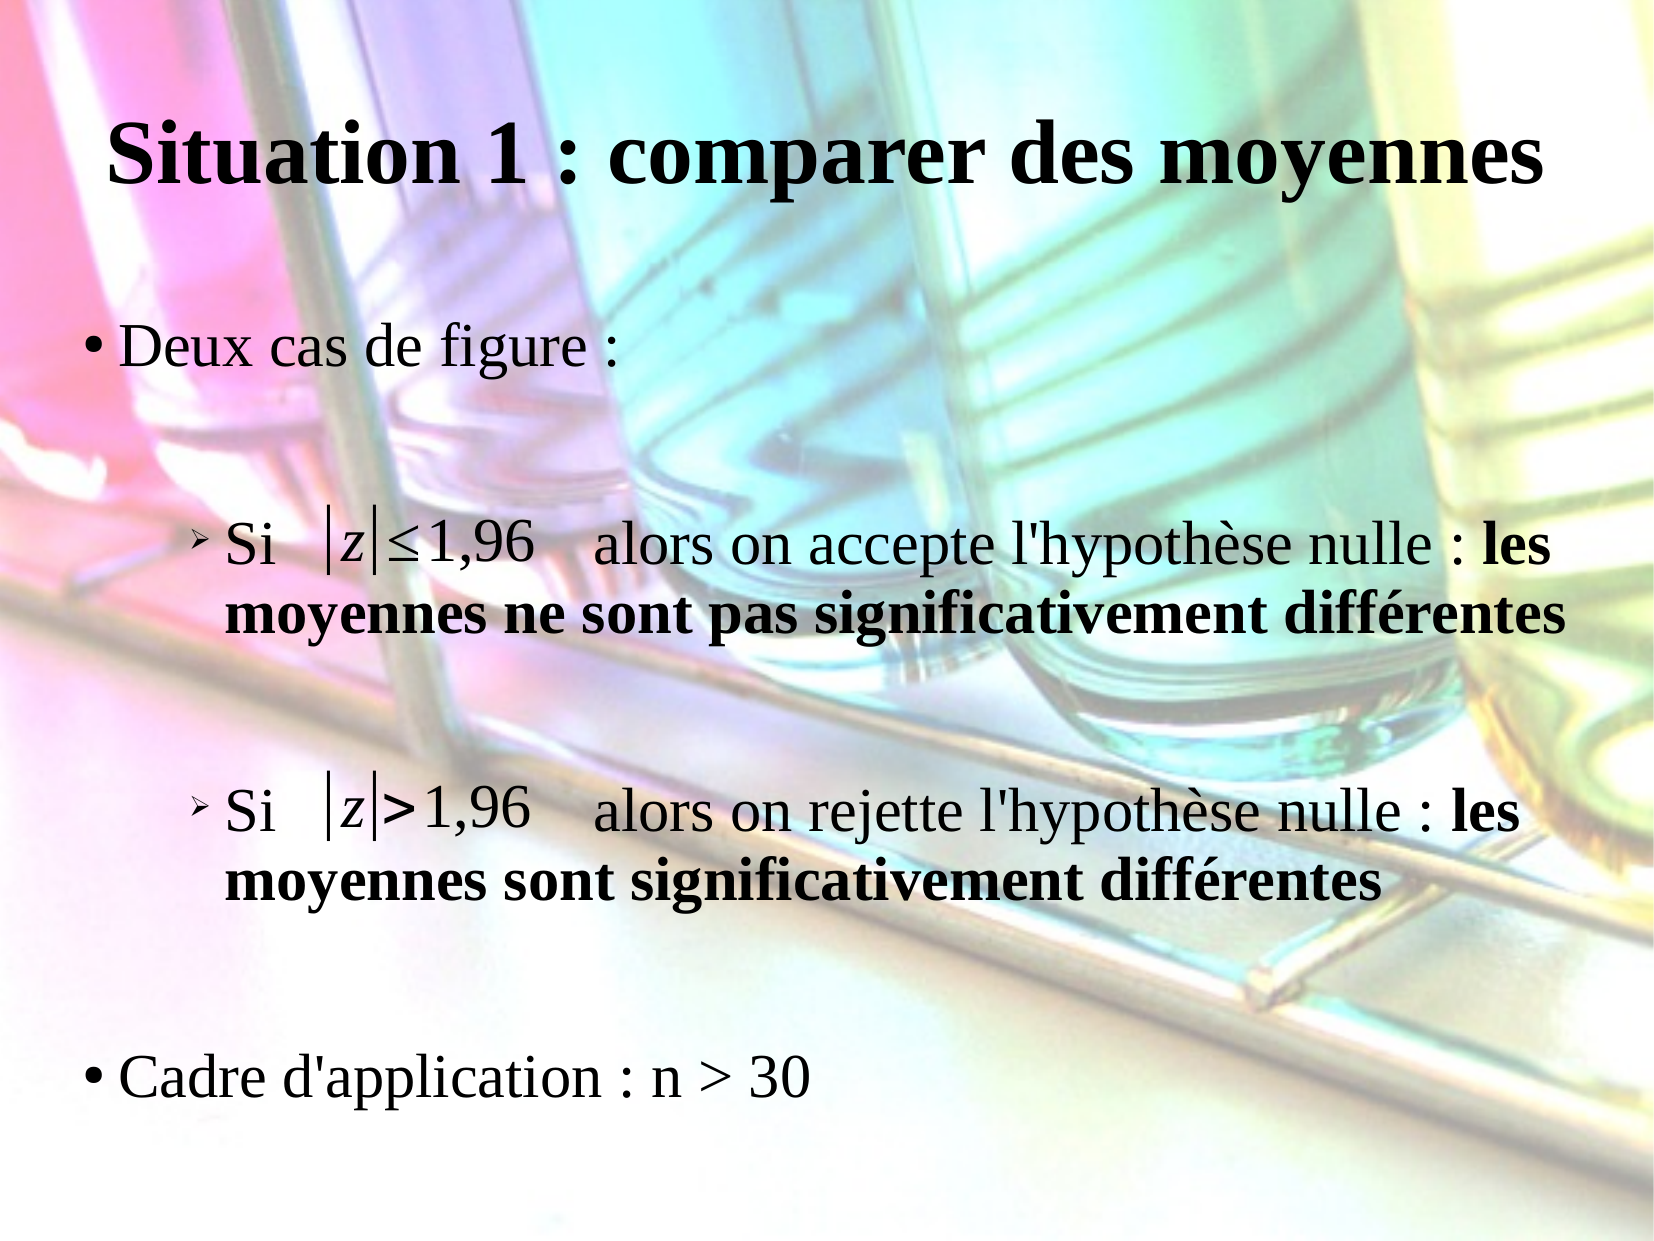

# Situation 1 : comparer des moyennes
Deux cas de figure :
Si					alors on accepte l'hypothèse nulle : les moyennes ne sont pas significativement différentes
Si					alors on rejette l'hypothèse nulle : les moyennes sont significativement différentes
Cadre d'application : n > 30